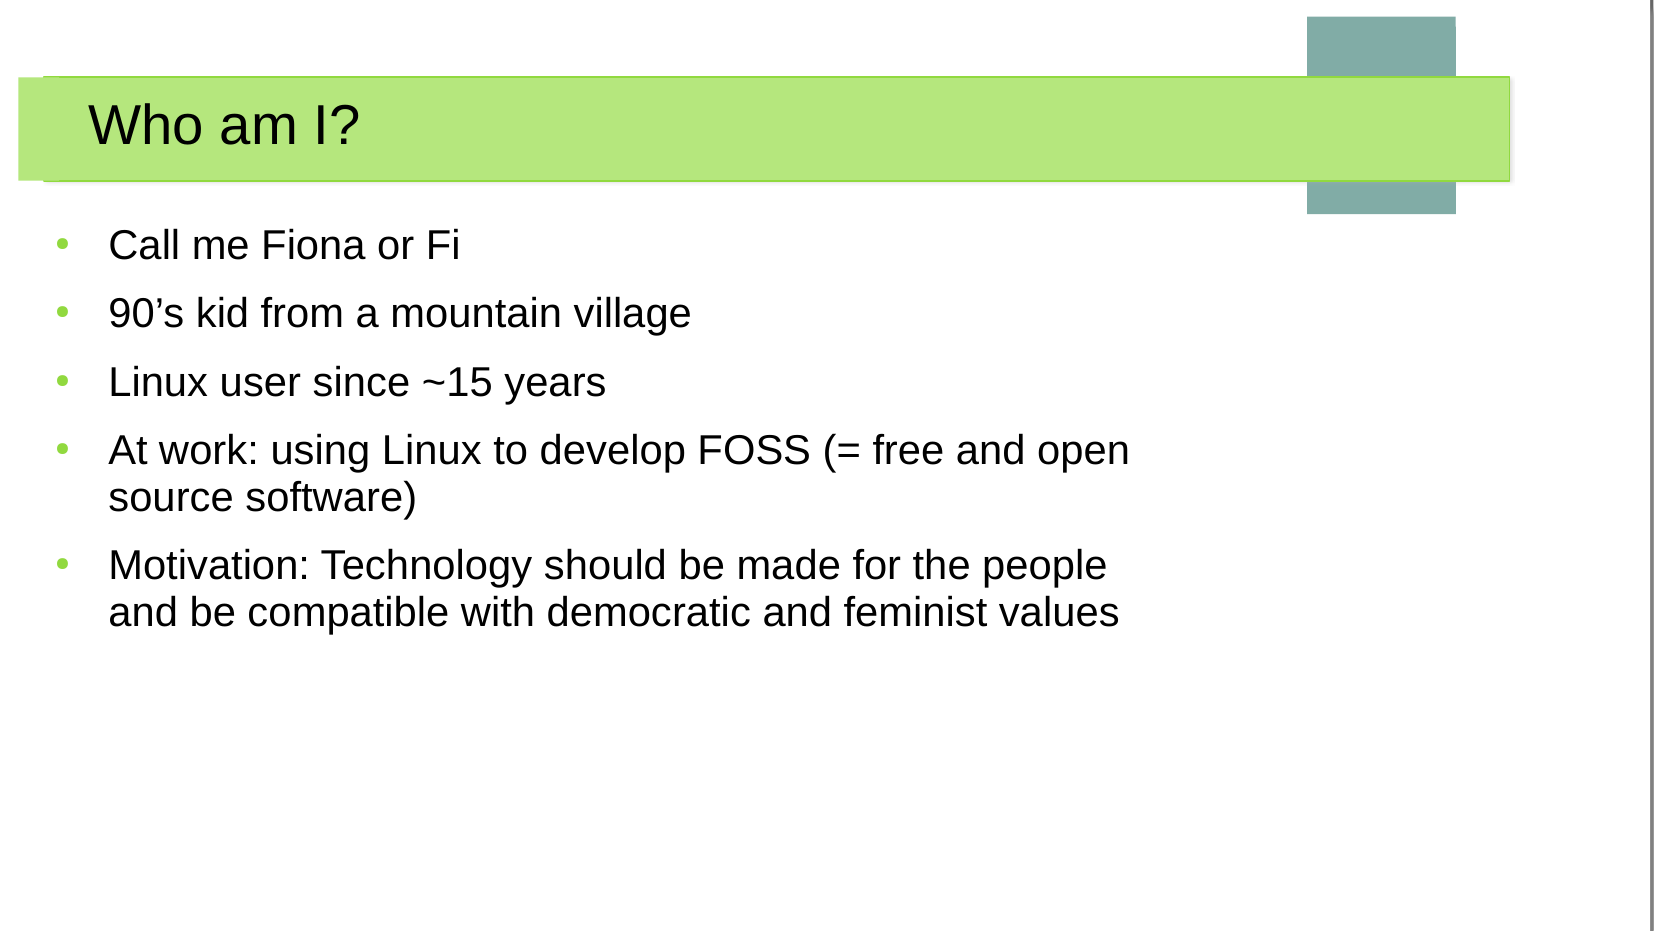

# Who am I?
Call me Fiona or Fi
90’s kid from a mountain village
Linux user since ~15 years
At work: using Linux to develop FOSS (= free and open source software)
Motivation: Technology should be made for the people and be compatible with democratic and feminist values